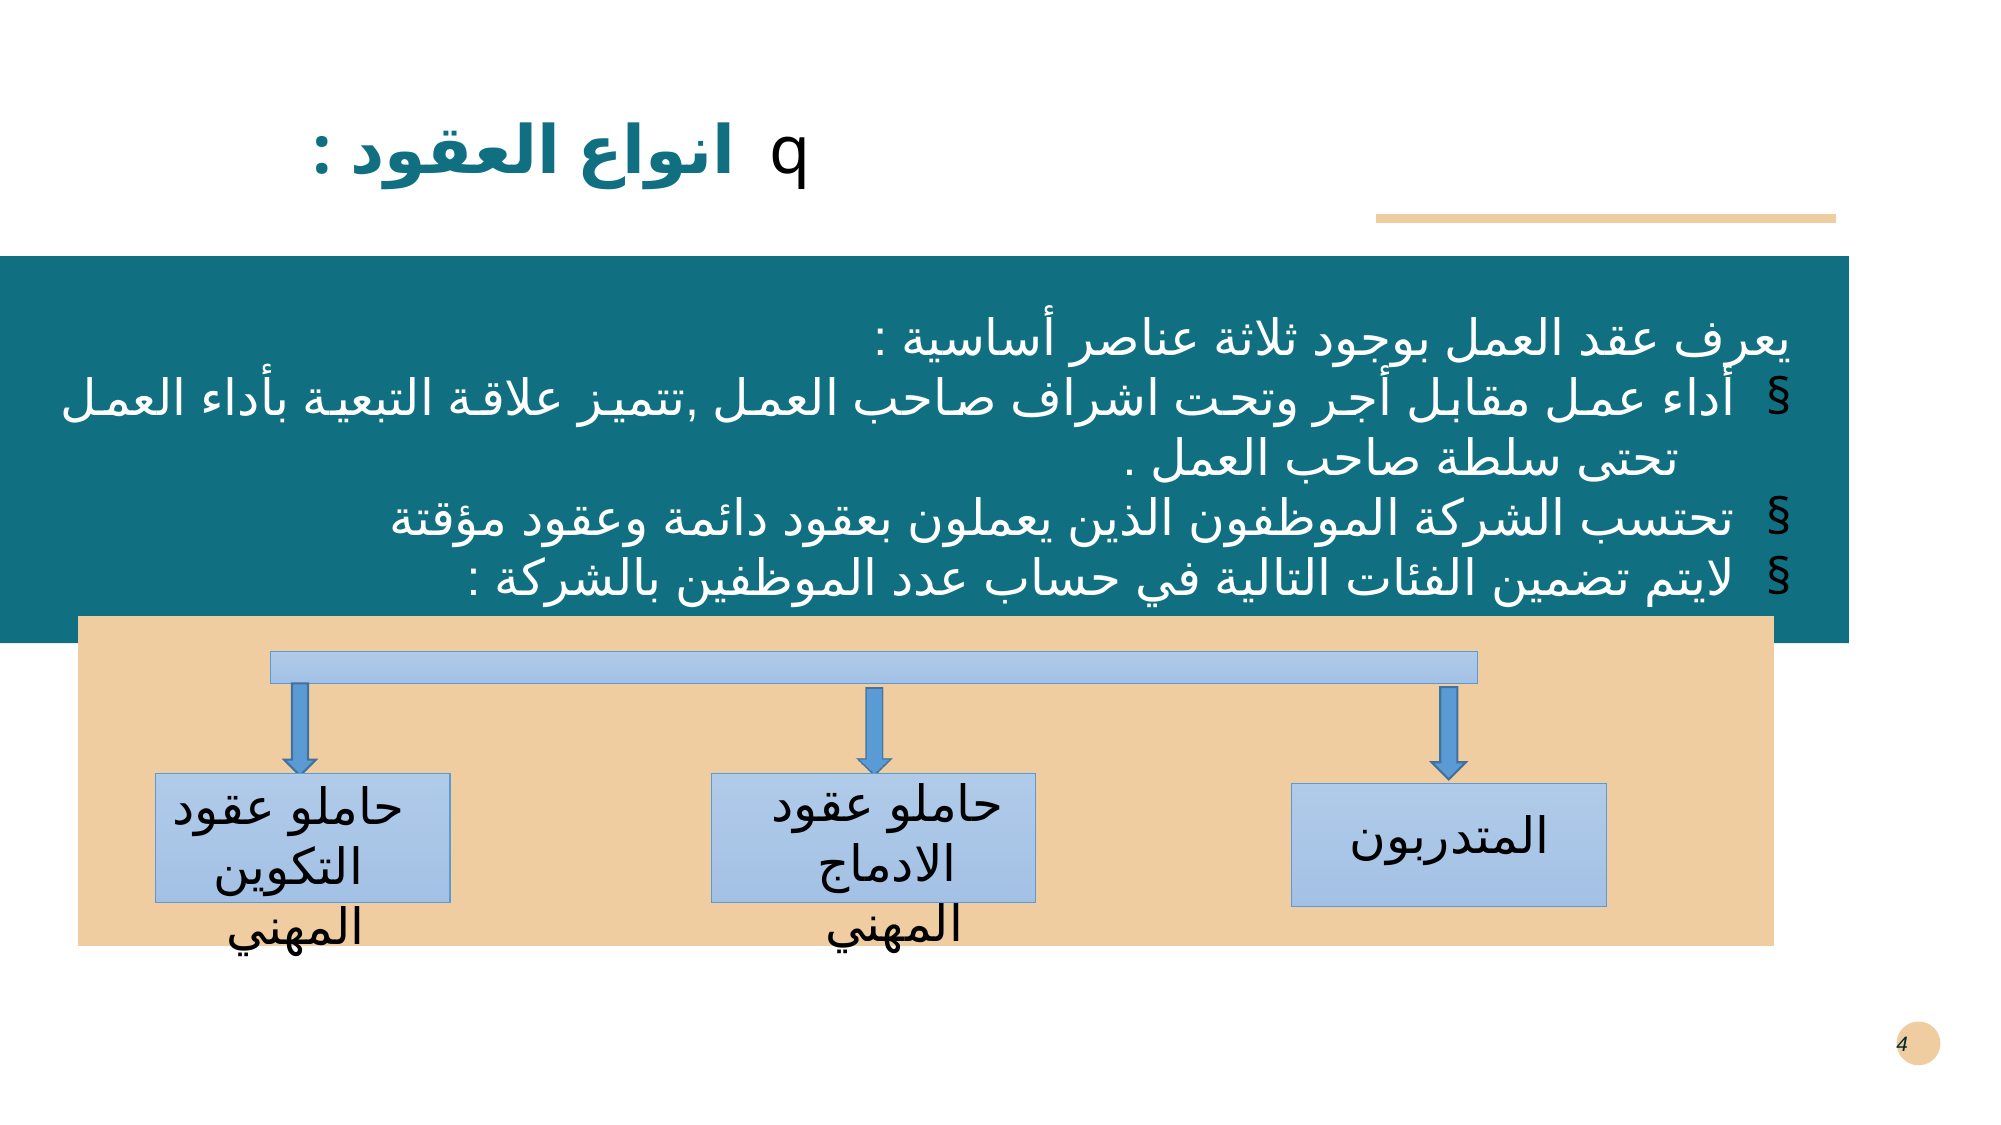

# انواع العقود :
يعرف عقد العمل بوجود ثلاثة عناصر أساسية :
أداء عمل مقابل أجر وتحت اشراف صاحب العمل ,تتميز علاقة التبعية بأداء العمل تحتى سلطة صاحب العمل .
تحتسب الشركة الموظفون الذين يعملون بعقود دائمة وعقود مؤقتة
لايتم تضمين الفئات التالية في حساب عدد الموظفين بالشركة :
حاملو عقود الادماج المهني
حاملو عقود التكوين المهني
المتدربون